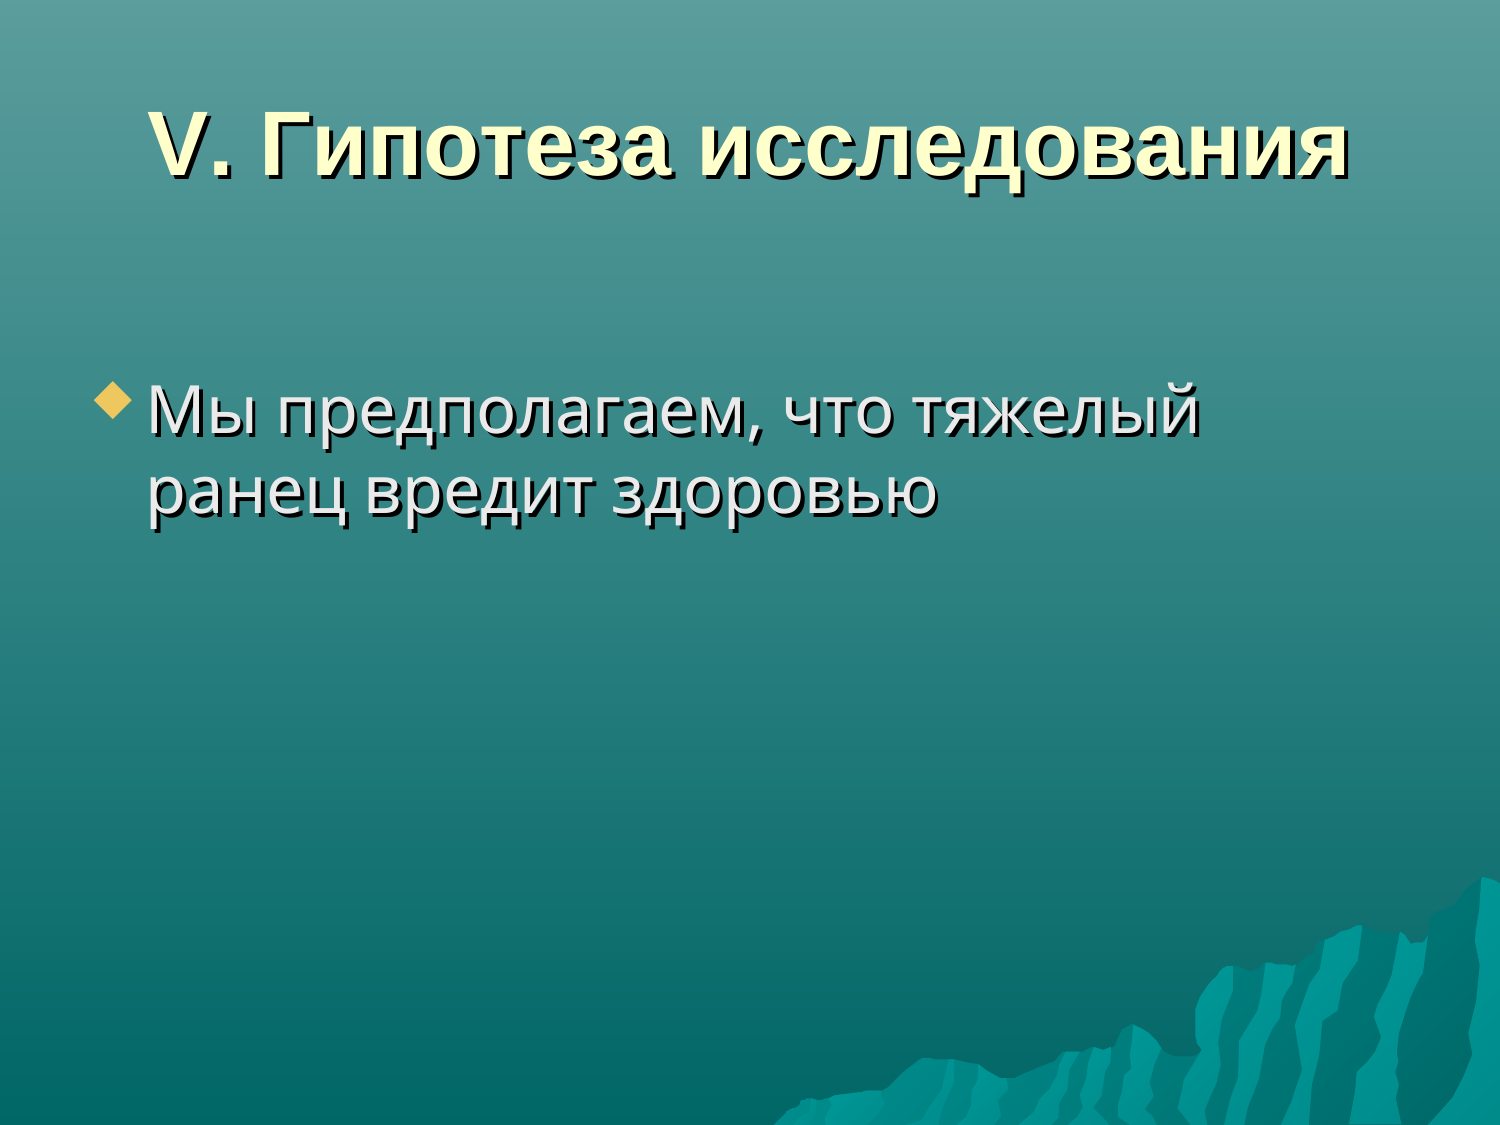

# V. Гипотеза исследования
Мы предполагаем, что тяжелый ранец вредит здоровью